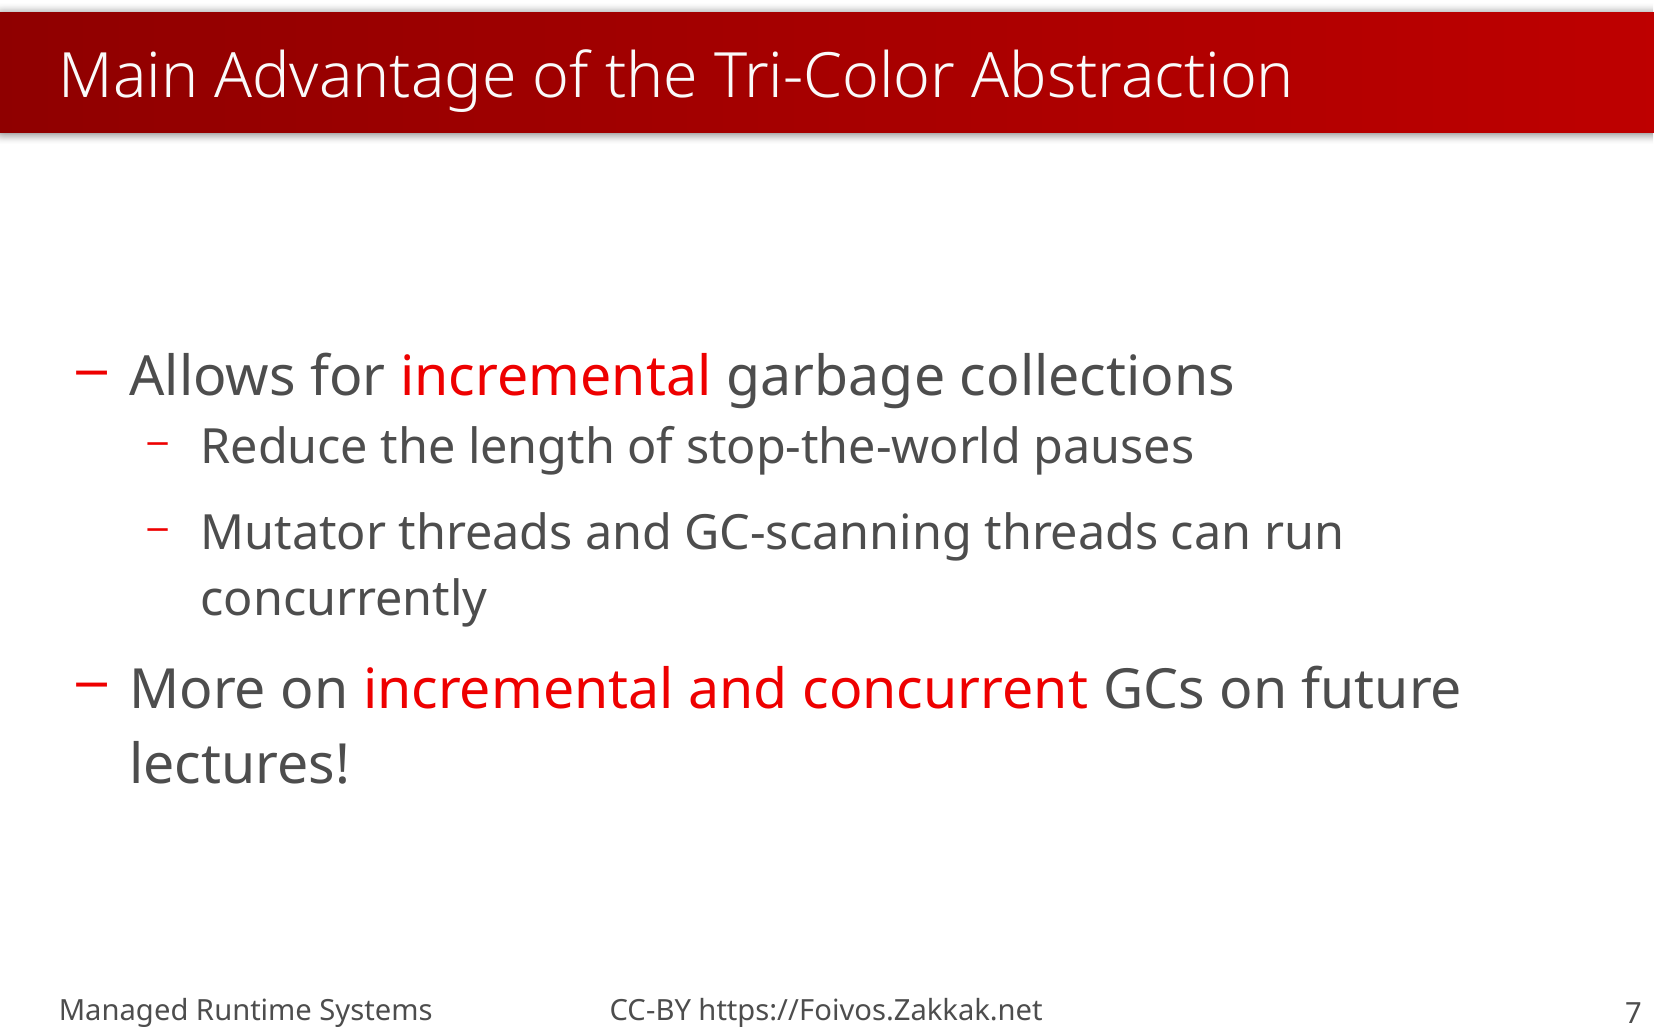

# Main Advantage of the Tri-Color Abstraction
Allows for incremental garbage collections
Reduce the length of stop-the-world pauses
Mutator threads and GC-scanning threads can run concurrently
More on incremental and concurrent GCs on future lectures!
Managed Runtime Systems
CC-BY https://Foivos.Zakkak.net
7